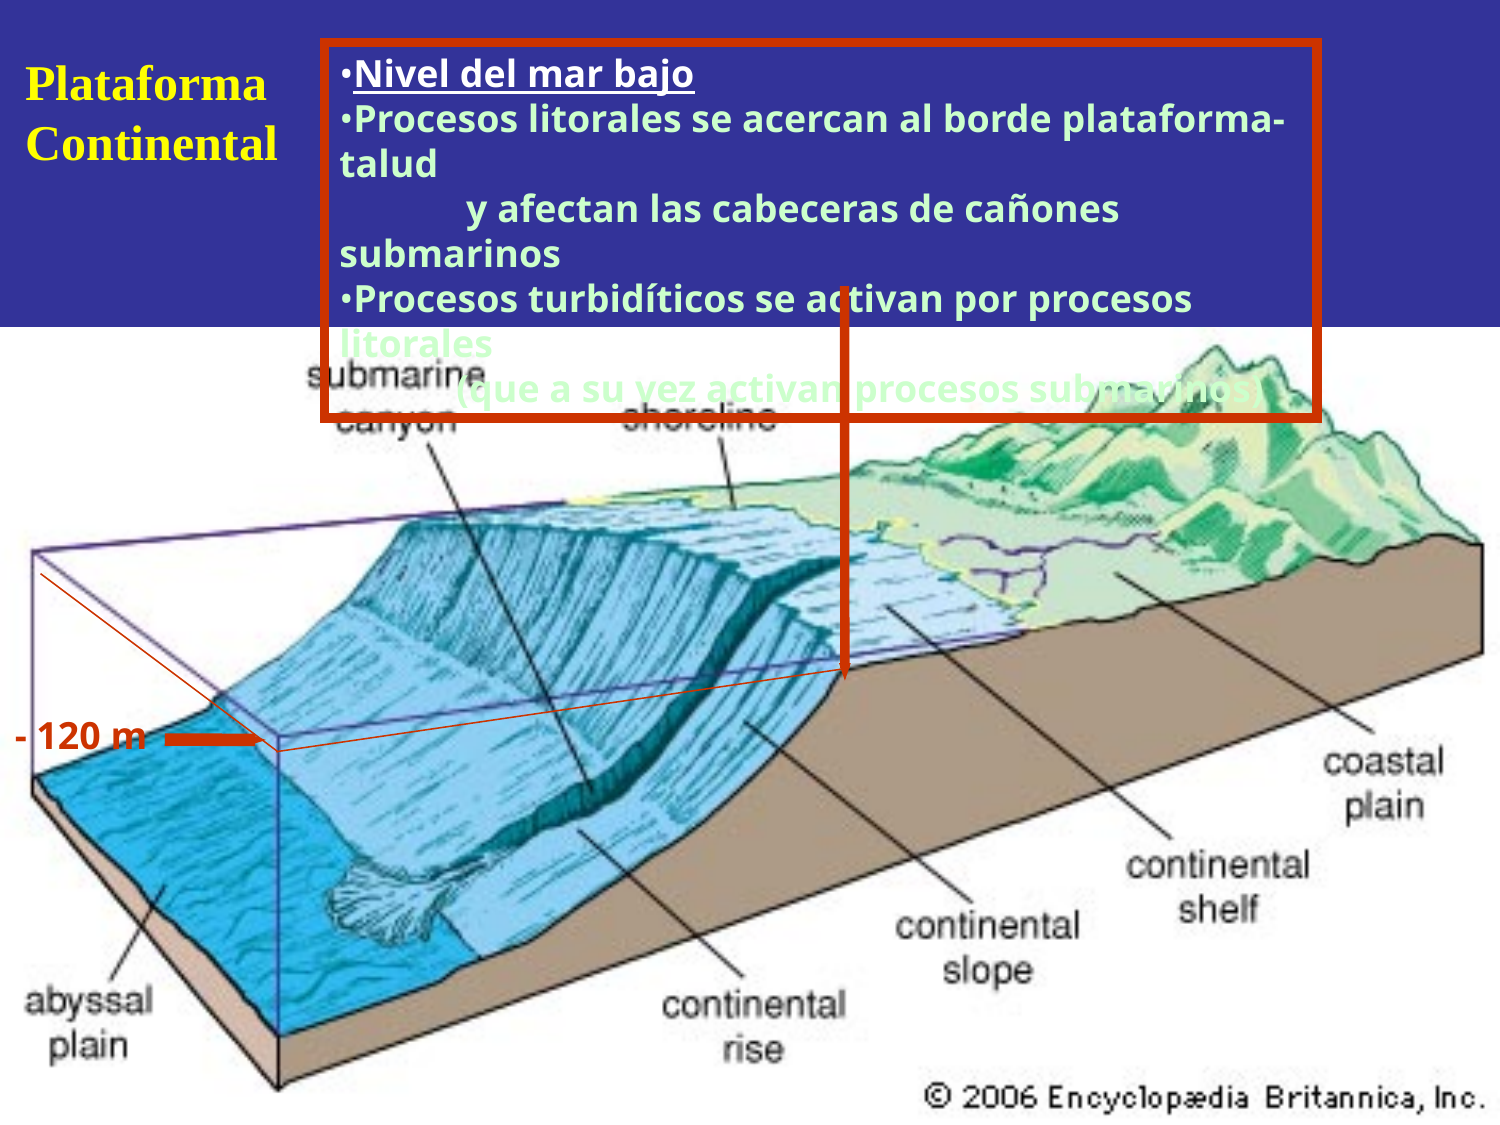

Plataforma
Continental
Nivel del mar bajo
Procesos litorales se acercan al borde plataforma-talud
 y afectan las cabeceras de cañones submarinos
Procesos turbidíticos se activan por procesos litorales
 (que a su vez activan procesos submarinos)
- 120 m